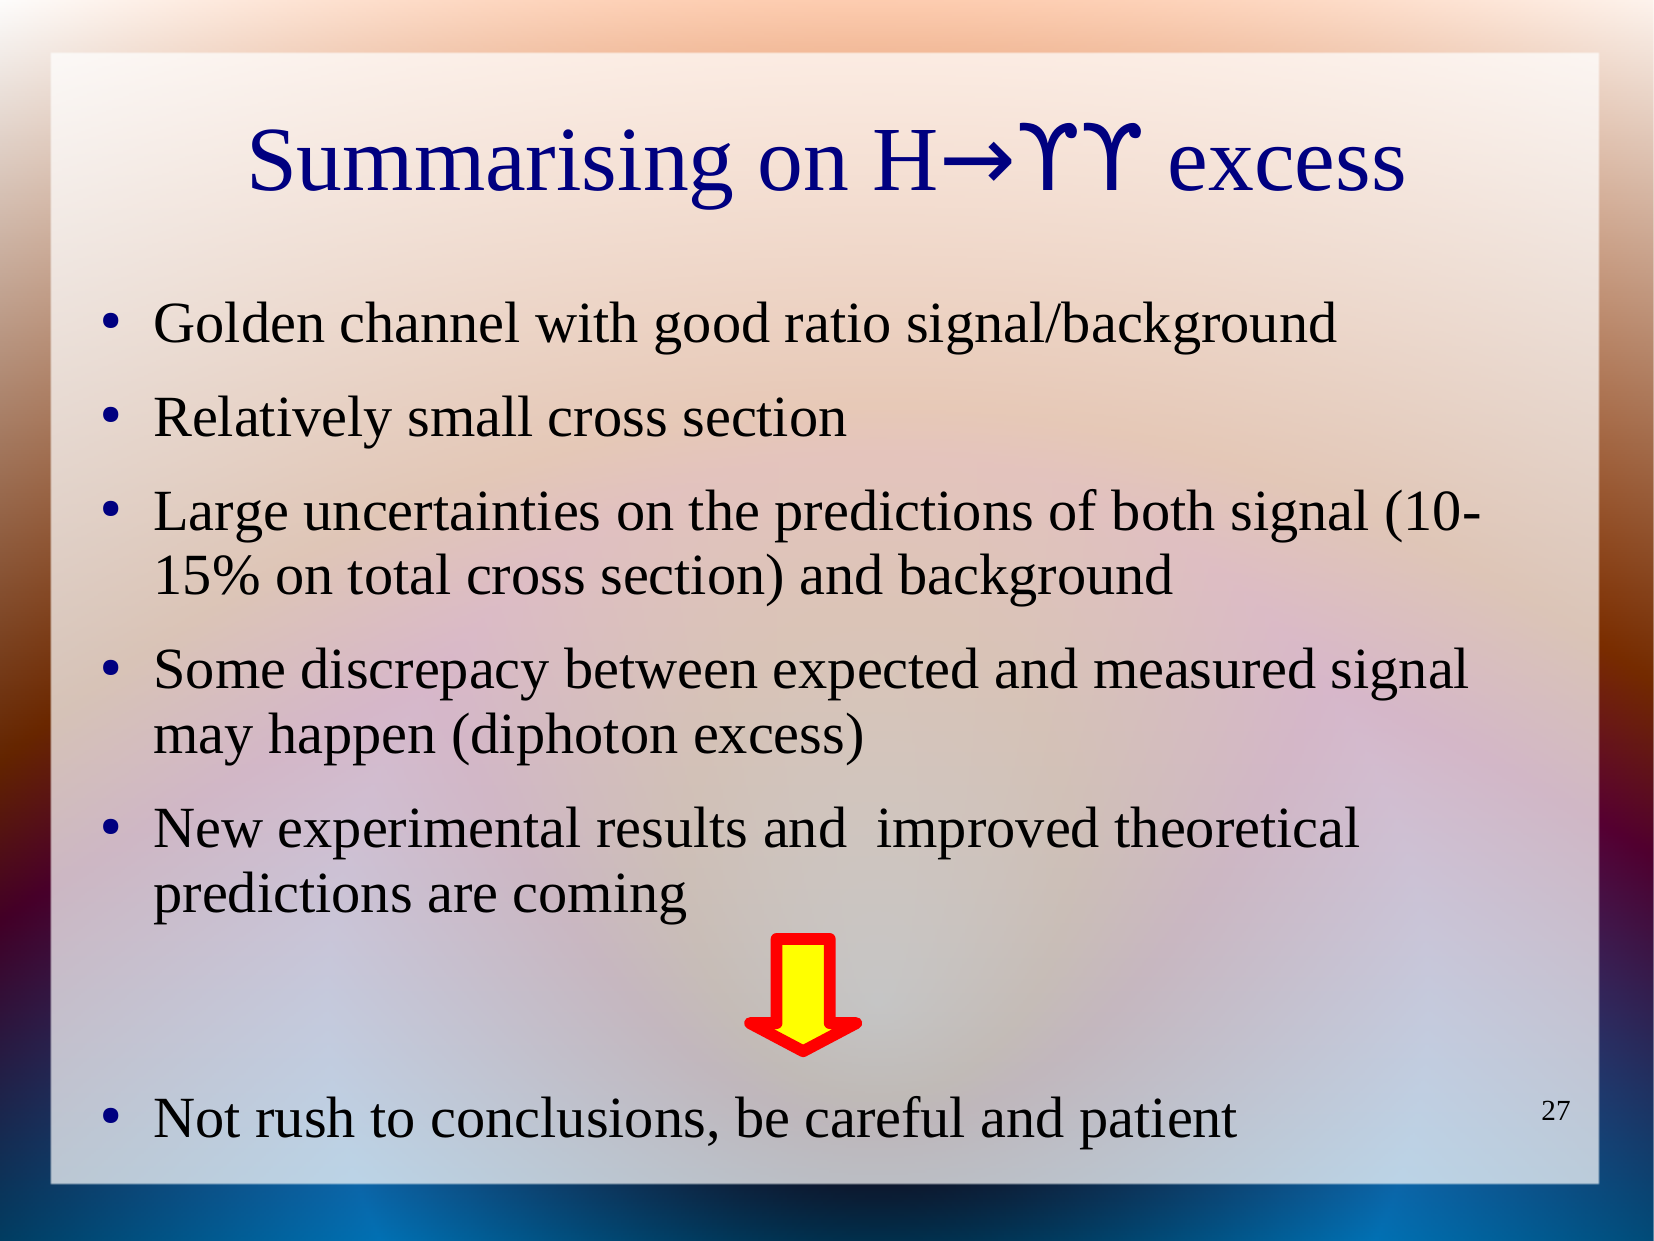

# Summarising on H→ϒϒ excess
Golden channel with good ratio signal/background
Relatively small cross section
Large uncertainties on the predictions of both signal (10-15% on total cross section) and background
Some discrepacy between expected and measured signal may happen (diphoton excess)
New experimental results and improved theoretical predictions are coming
Not rush to conclusions, be careful and patient
27